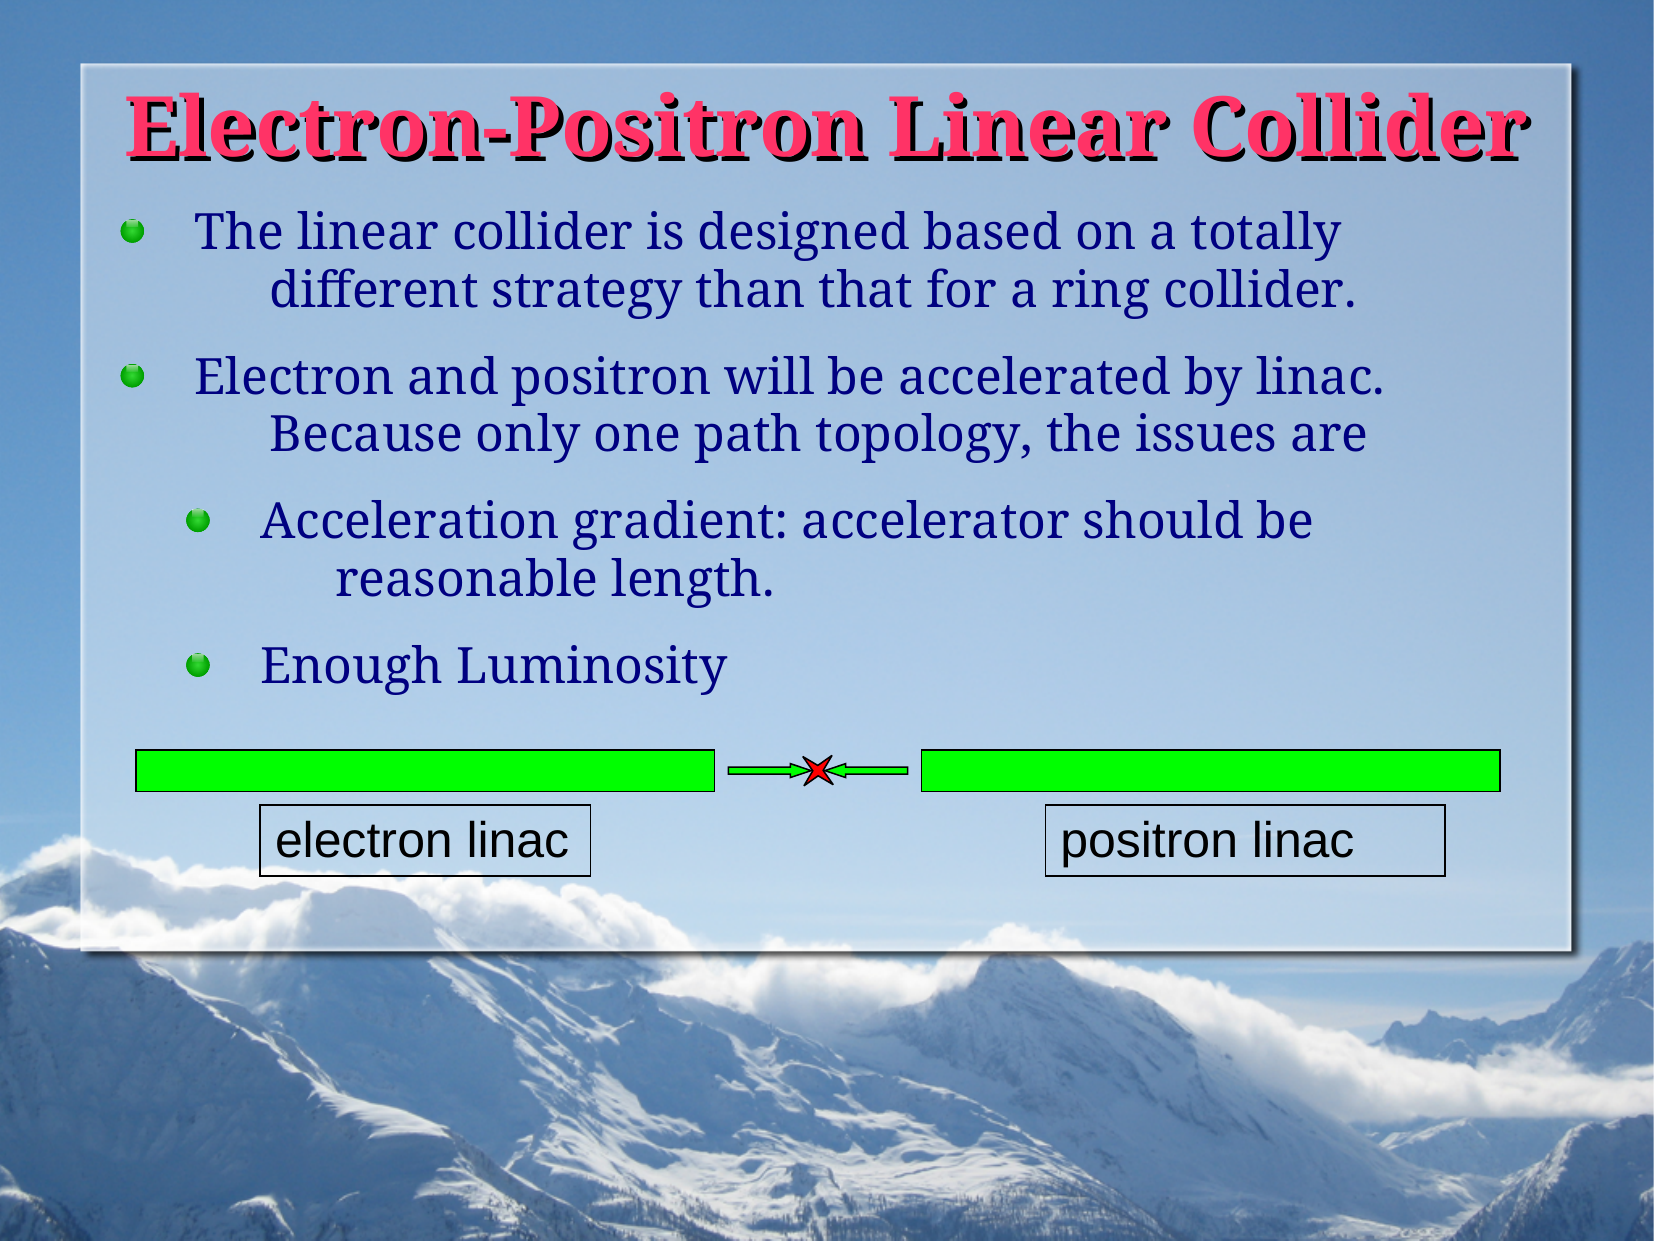

# Electron-Positron Linear Collider
The linear collider is designed based on a totally different strategy than that for a ring collider.
Electron and positron will be accelerated by linac. Because only one path topology, the issues are
Acceleration gradient: accelerator should be reasonable length.
Enough Luminosity
electron linac
positron linac